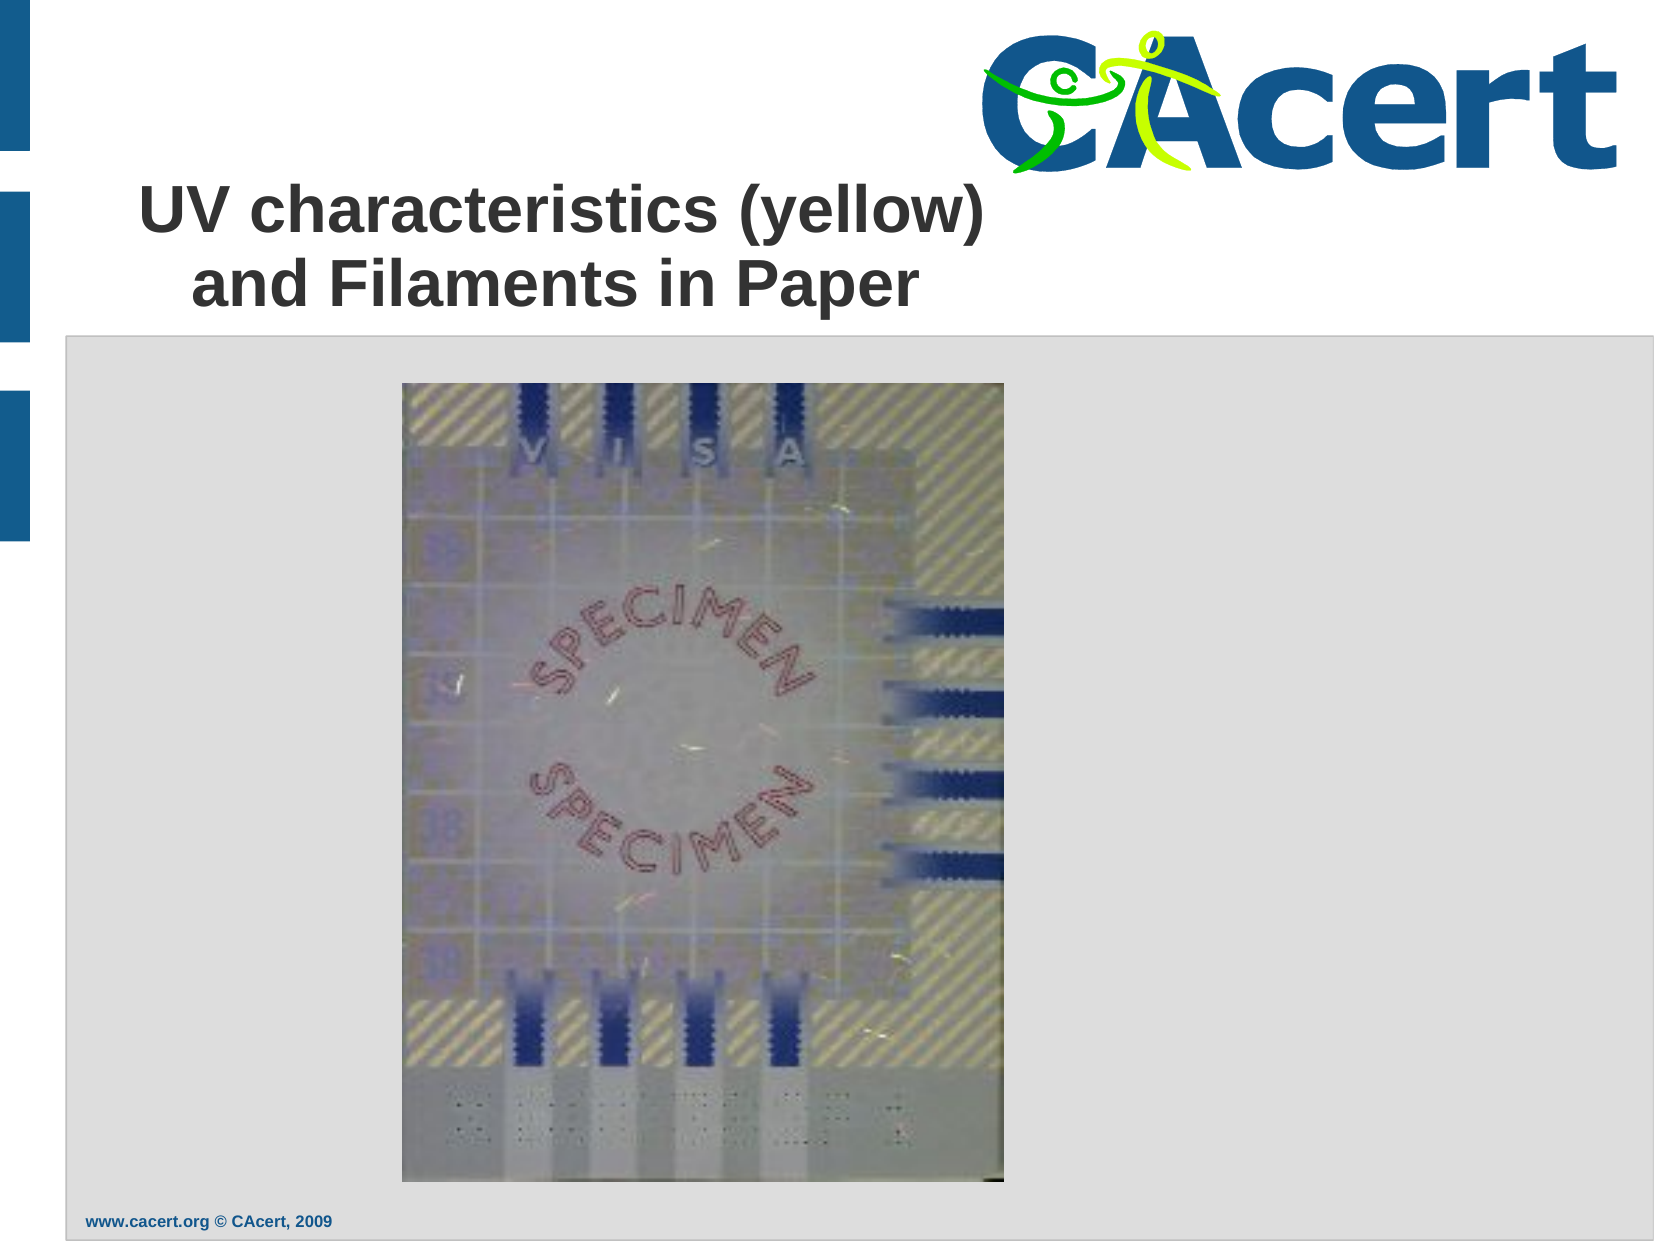

# UV characteristics (yellow) and Filaments in Paper